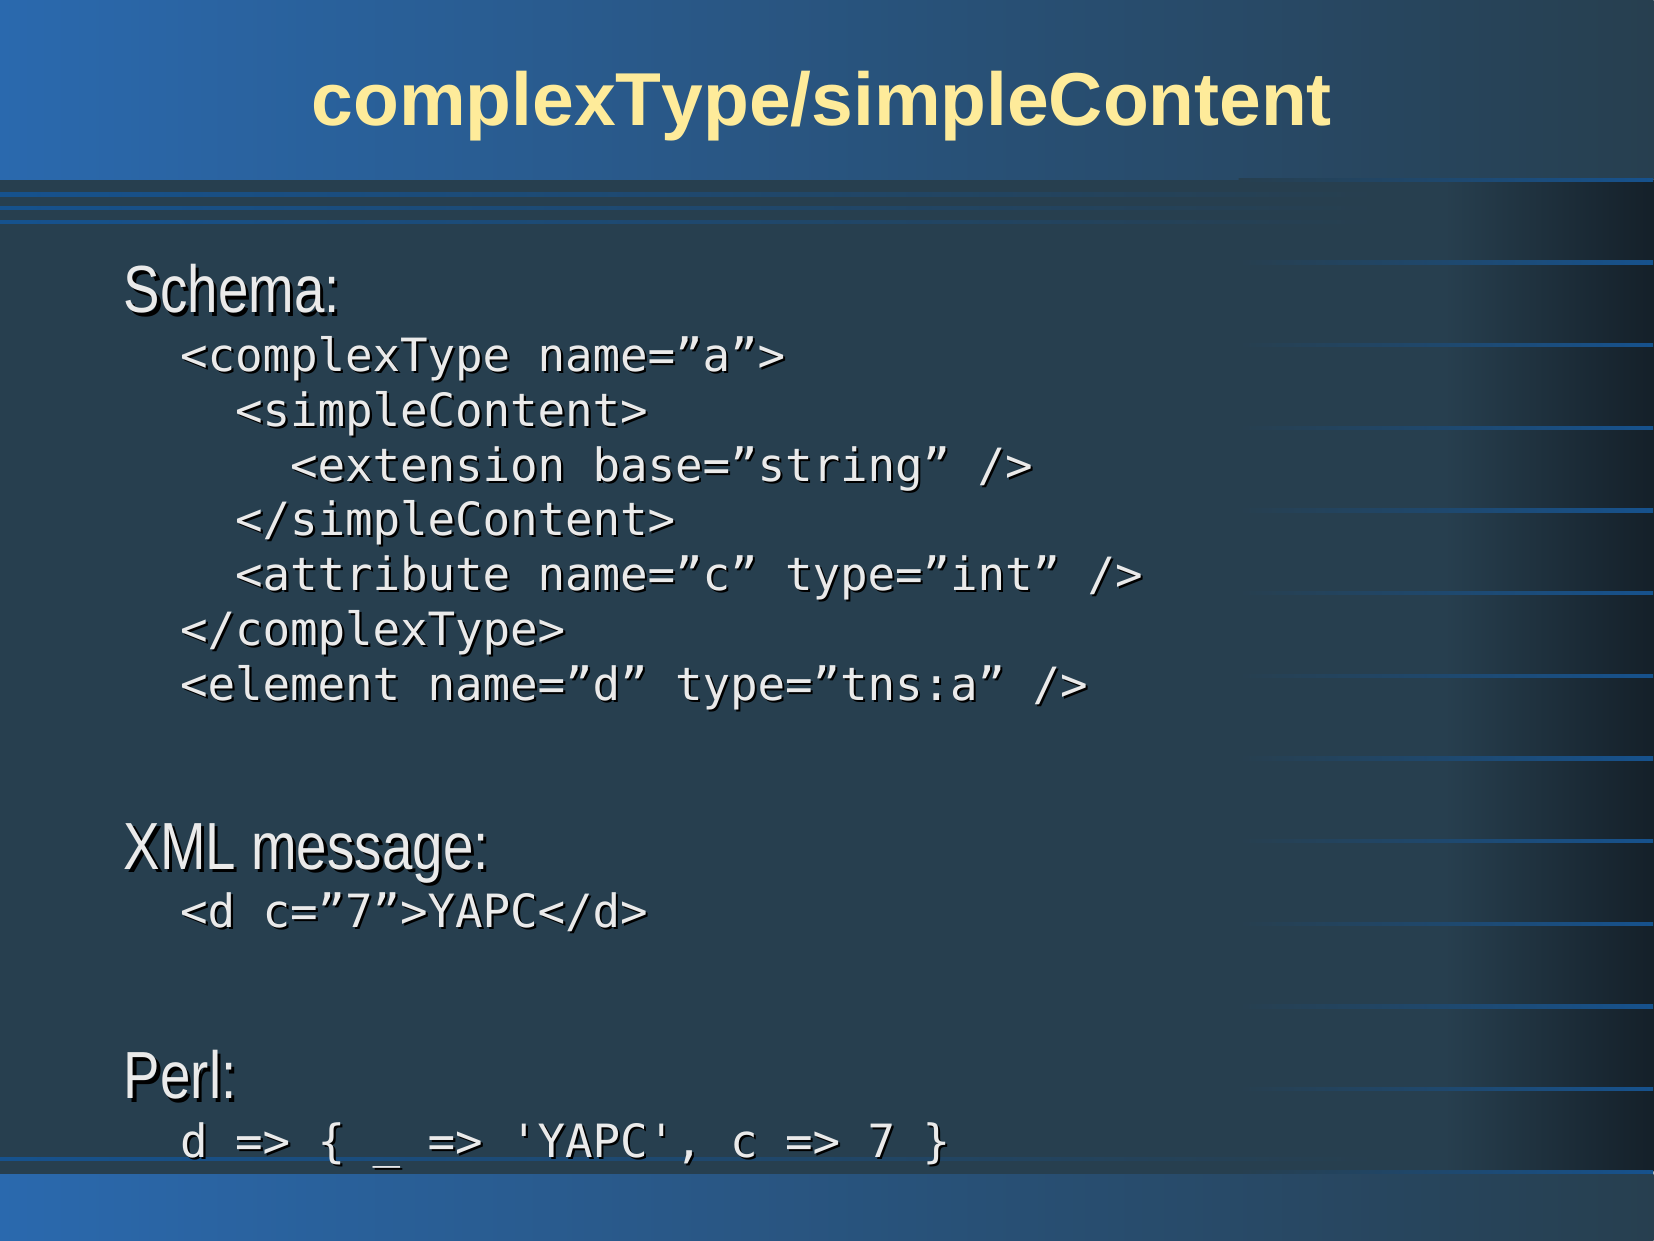

# complexType/simpleContent
Schema:
<complexType name=”a”>
 <simpleContent>
 <extension base=”string” />
 </simpleContent>
 <attribute name=”c” type=”int” />
</complexType>
<element name=”d” type=”tns:a” />
XML message:
<d c=”7”>YAPC</d>
Perl:
d => { _ => 'YAPC', c => 7 }